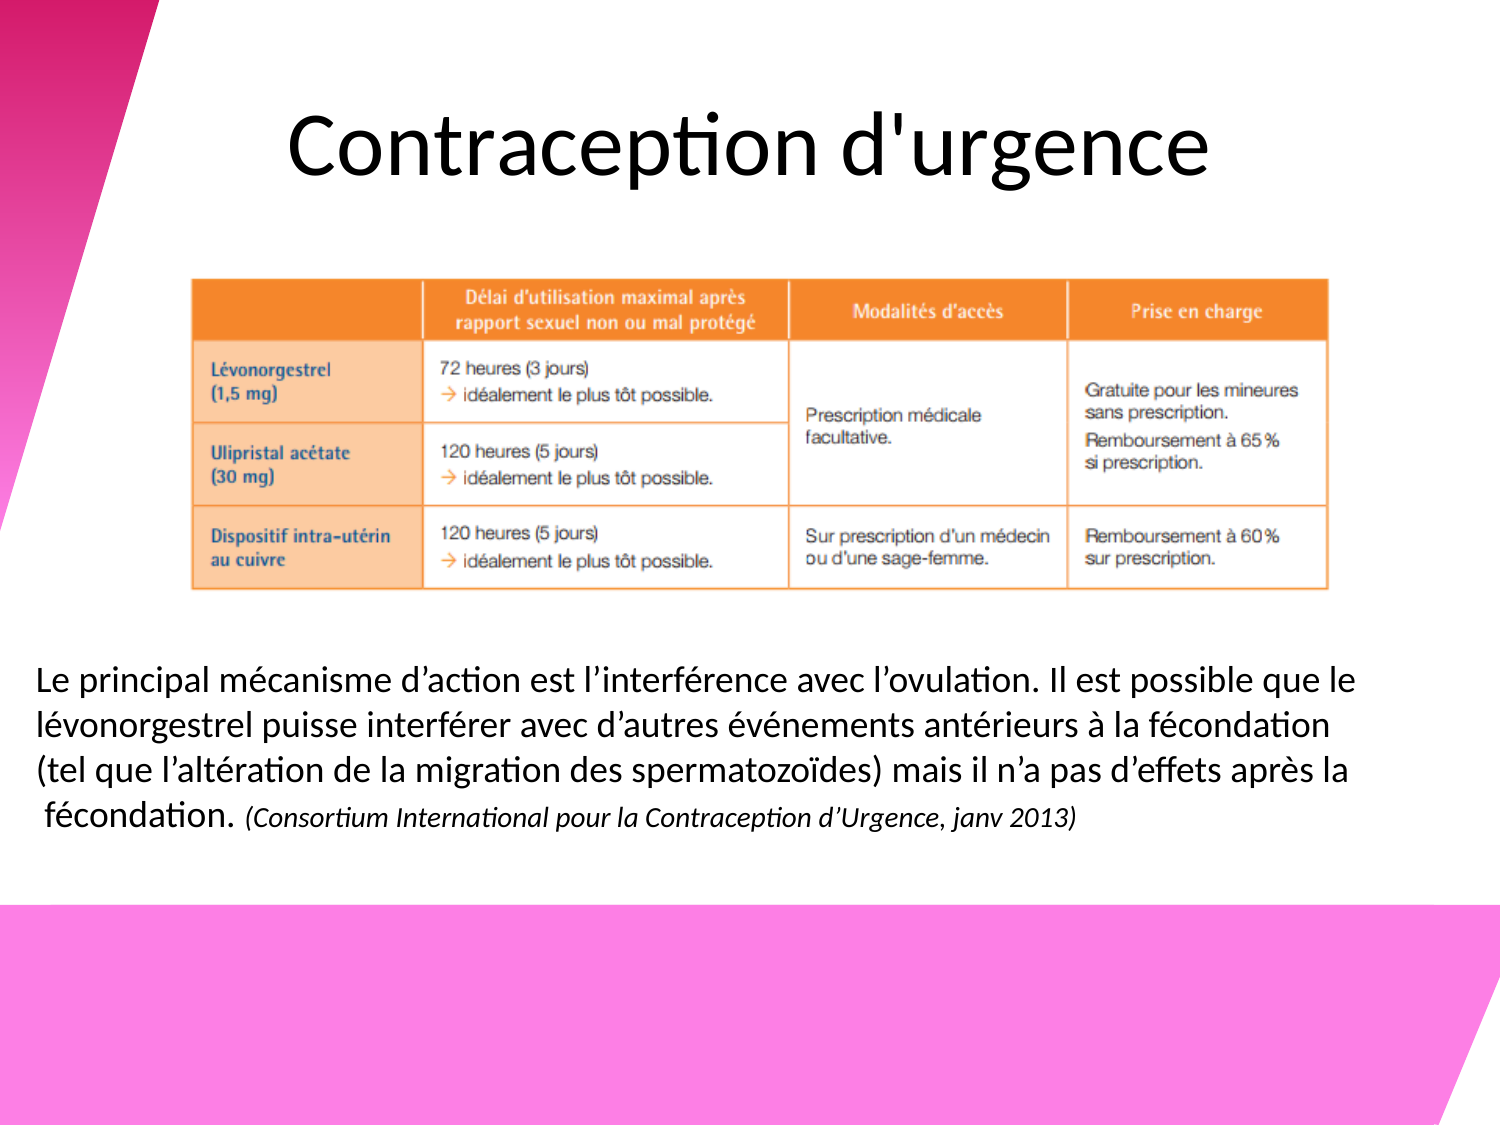

Contraception d'urgence
#
Le principal mécanisme d’action est l’interférence avec l’ovulation. Il est possible que le
lévonorgestrel puisse interférer avec d’autres événements antérieurs à la fécondation
(tel que l’altération de la migration des spermatozoïdes) mais il n’a pas d’effets après la
 fécondation. (Consortium International pour la Contraception d’Urgence, janv 2013)